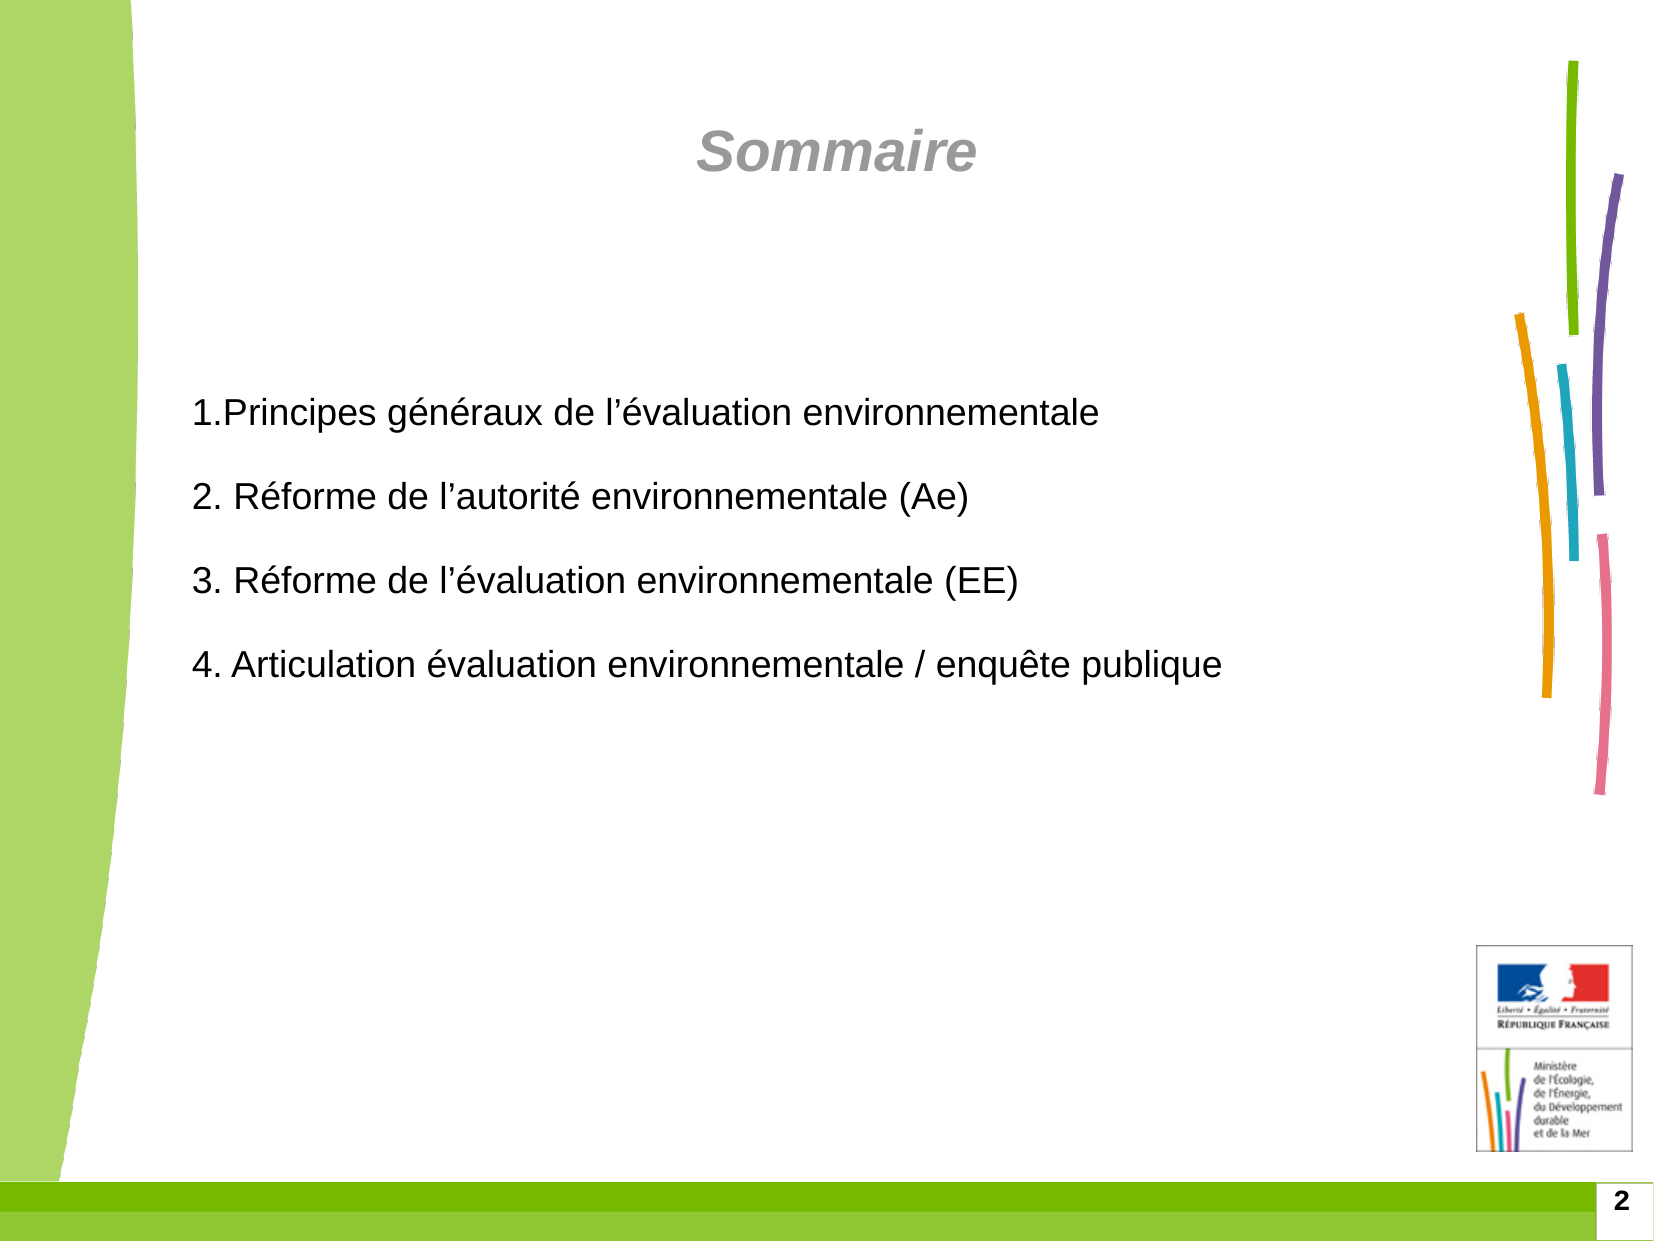

# Sommaire
1.Principes généraux de l’évaluation environnementale
2. Réforme de l’autorité environnementale (Ae)
3. Réforme de l’évaluation environnementale (EE)
4. Articulation évaluation environnementale / enquête publique
2